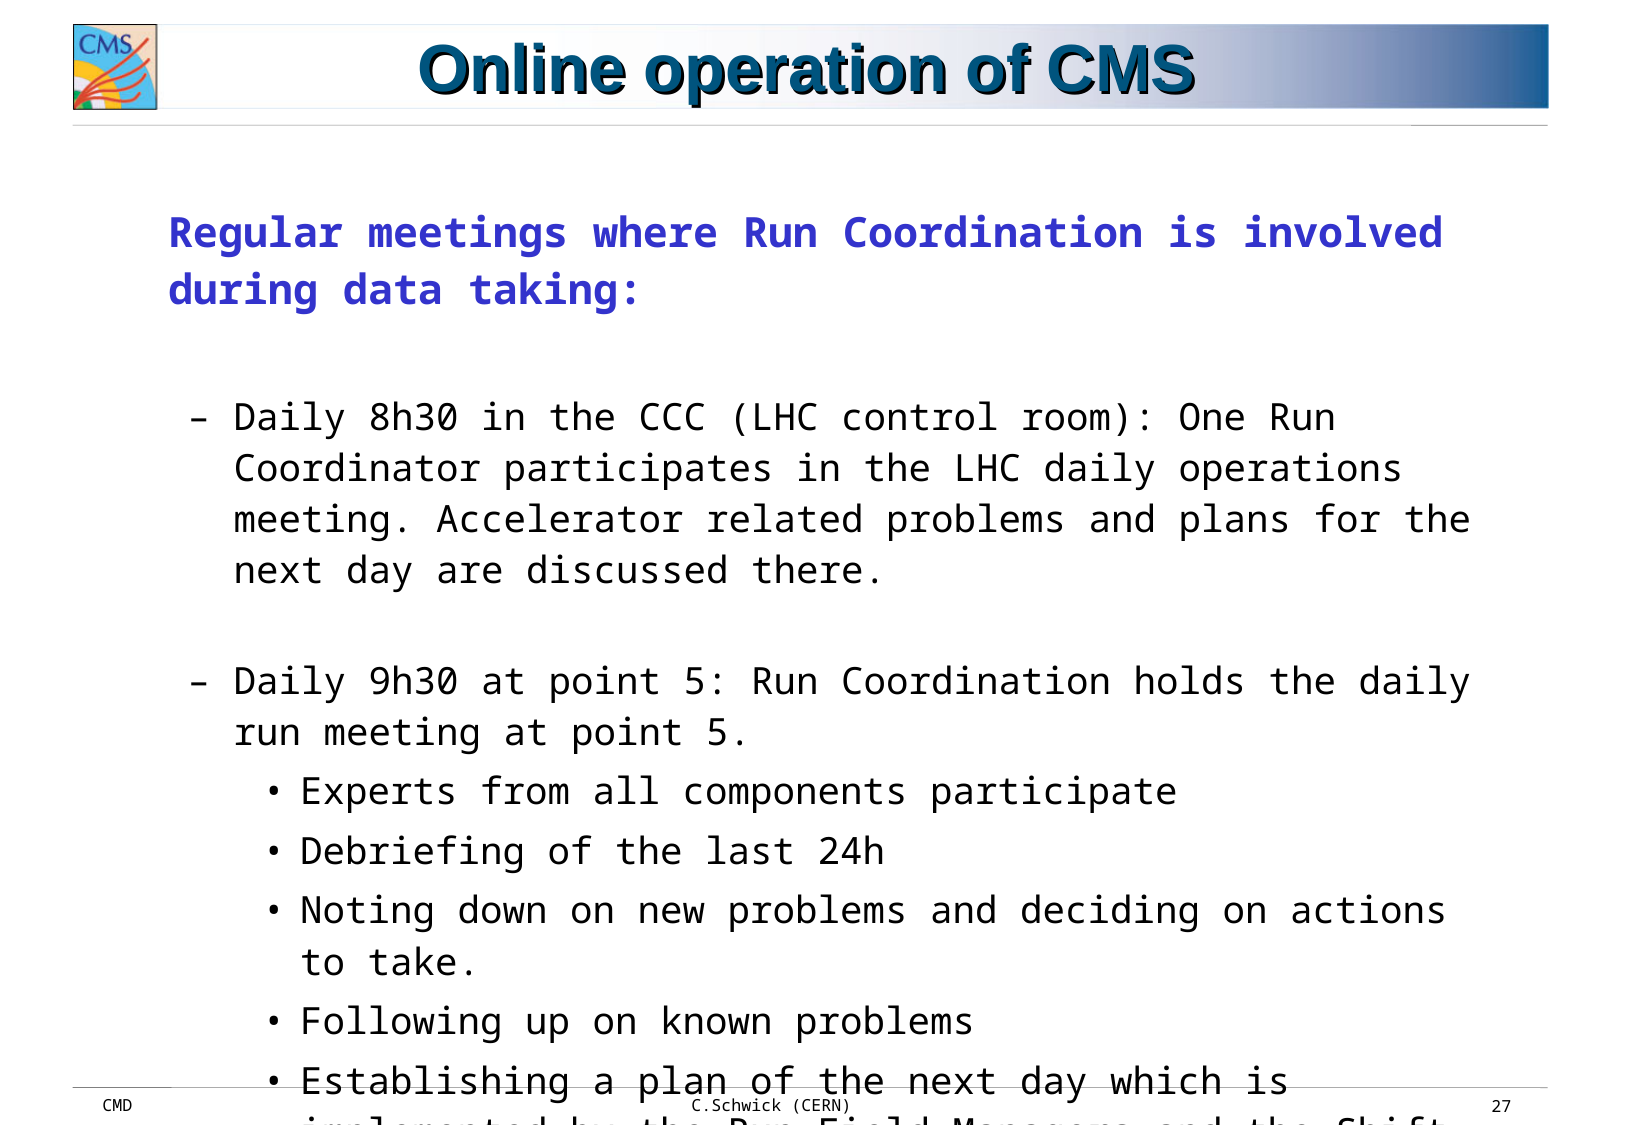

# Online operation of CMS
Regular meetings where Run Coordination is involved during data taking:
Daily 8h30 in the CCC (LHC control room): One Run Coordinator participates in the LHC daily operations meeting. Accelerator related problems and plans for the next day are discussed there.
Daily 9h30 at point 5: Run Coordination holds the daily run meeting at point 5.
Experts from all components participate
Debriefing of the last 24h
Noting down on new problems and deciding on actions to take.
Following up on known problems
Establishing a plan of the next day which is implemented by the Run Field Managers and the Shift Crew.
Weekly: Run Coordination meeting to summarize the week, and to plan the activities for the coming week.